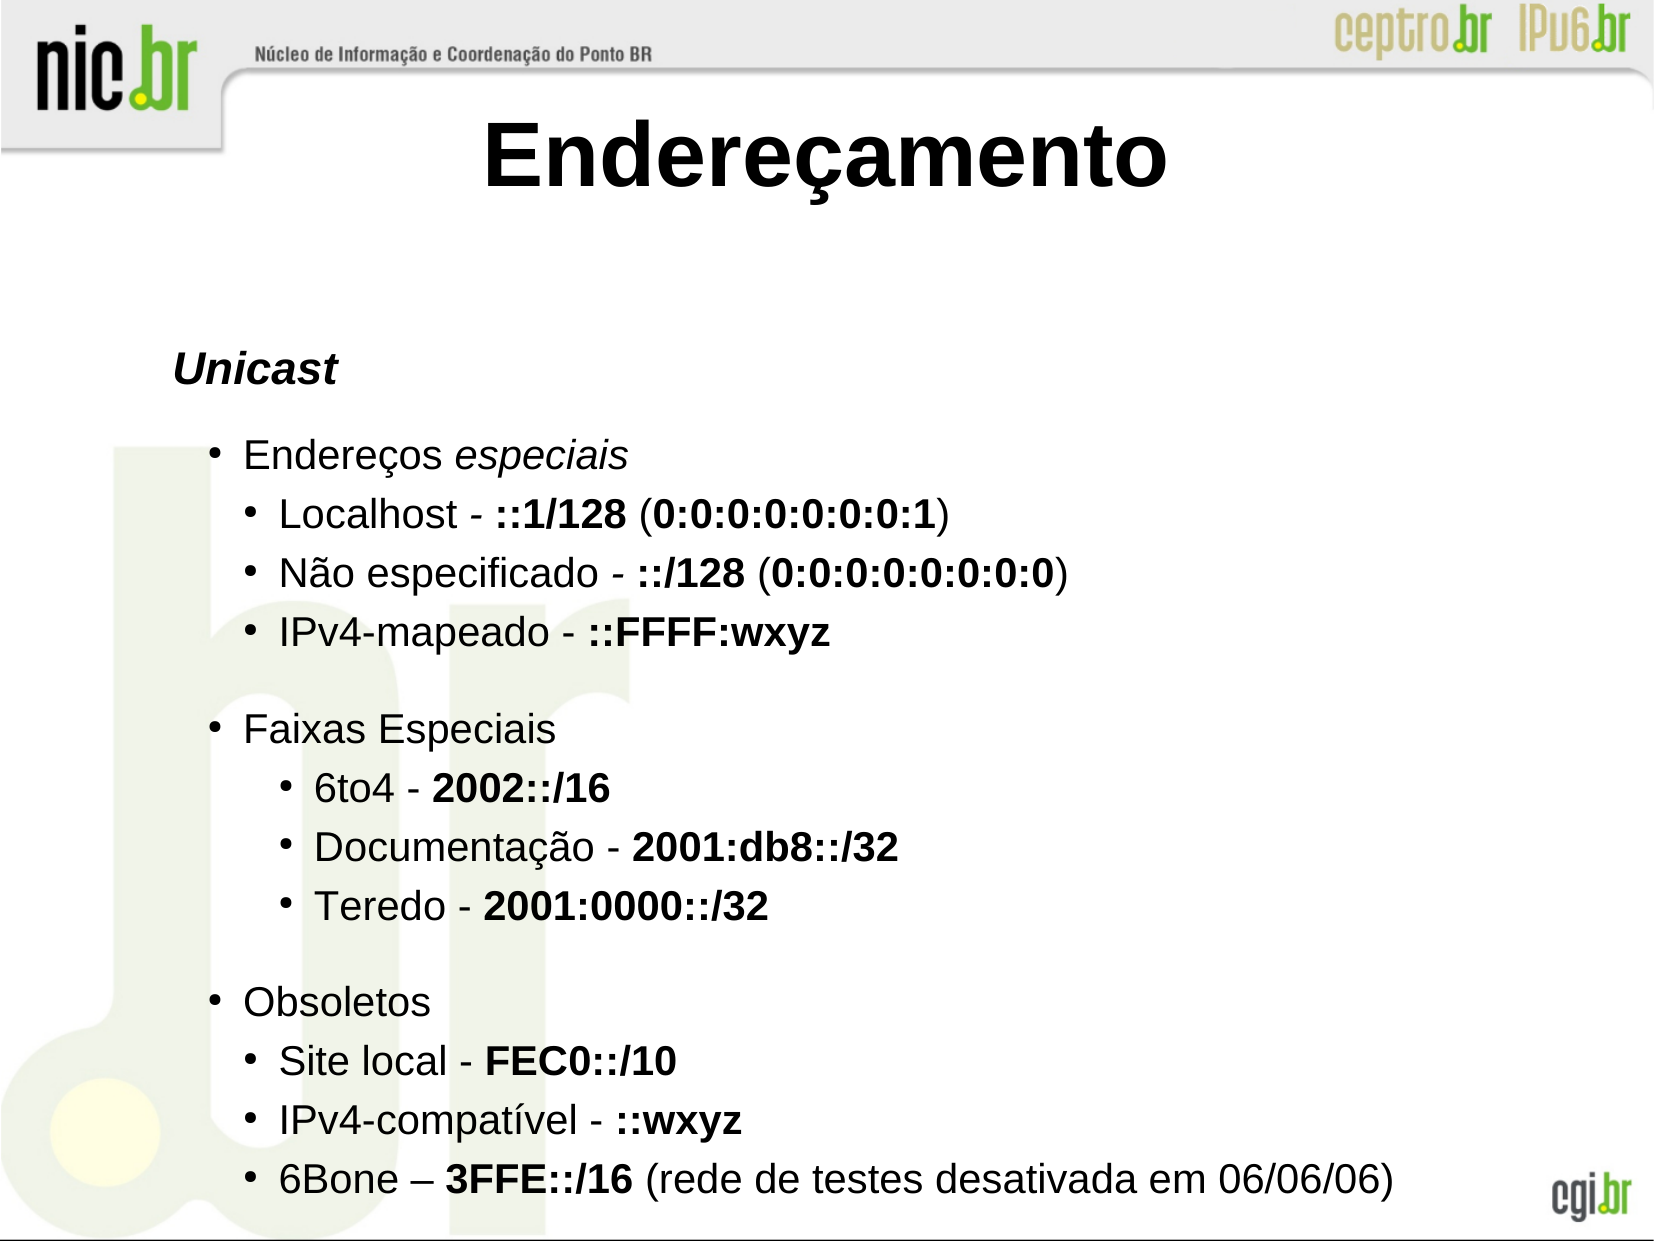

Endereçamento
Unicast
Endereços especiais
Localhost - ::1/128 (0:0:0:0:0:0:0:1)‏
Não especificado - ::/128 (0:0:0:0:0:0:0:0)‏
IPv4-mapeado - ::FFFF:wxyz
Faixas Especiais
6to4 - 2002::/16
Documentação - 2001:db8::/32
Teredo - 2001:0000::/32
Obsoletos
Site local - FEC0::/10
IPv4-compatível - ::wxyz
6Bone – 3FFE::/16 (rede de testes desativada em 06/06/06)‏